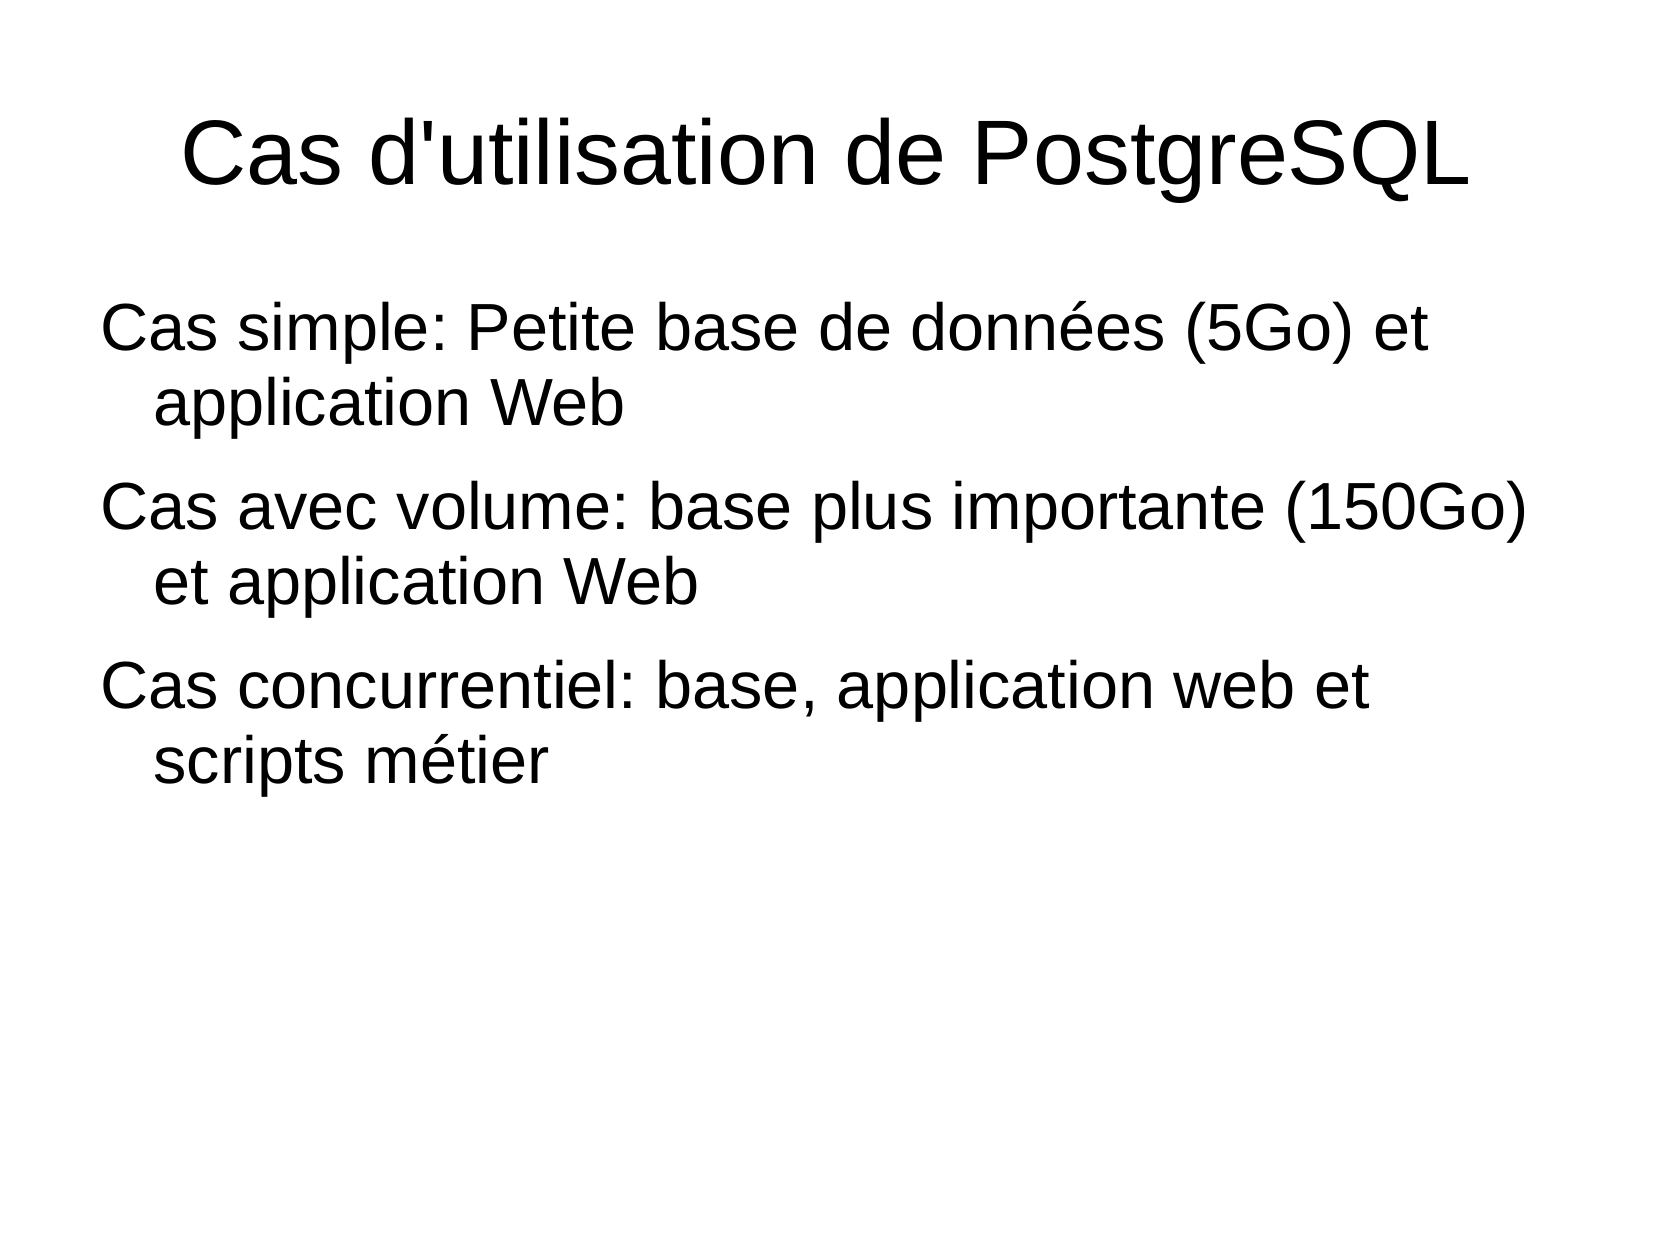

# Cas d'utilisation de PostgreSQL
Cas simple: Petite base de données (5Go) et application Web
Cas avec volume: base plus importante (150Go) et application Web
Cas concurrentiel: base, application web et scripts métier